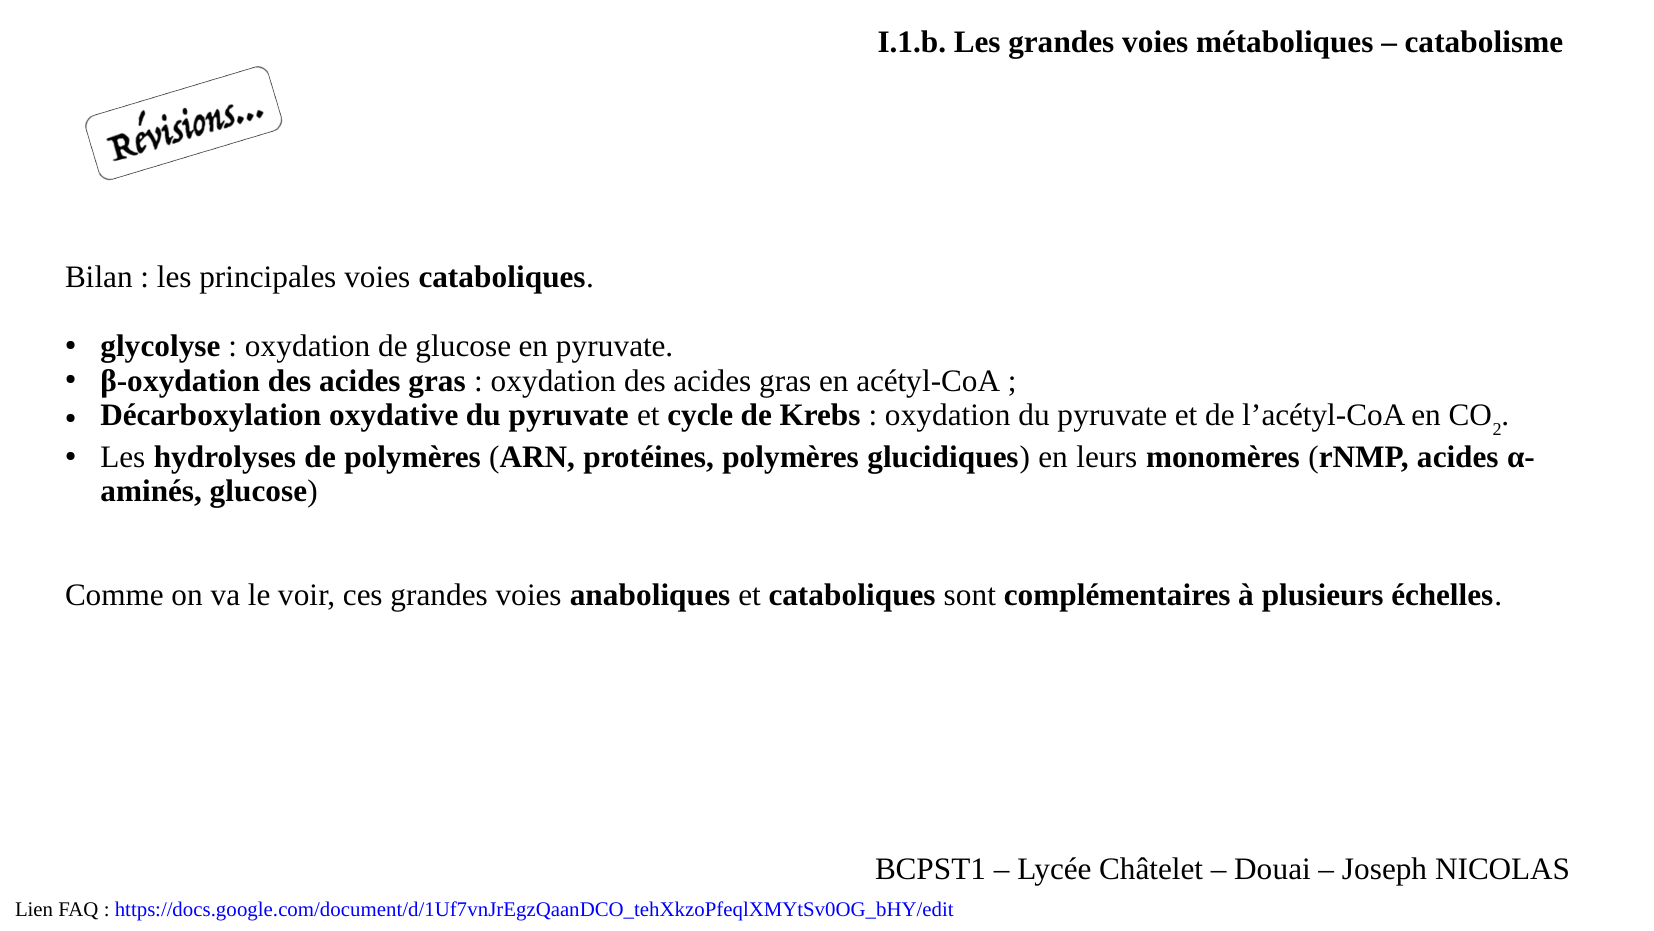

I.1.b. Les grandes voies métaboliques – catabolisme
Bilan : les principales voies cataboliques.
glycolyse : oxydation de glucose en pyruvate.
β-oxydation des acides gras : oxydation des acides gras en acétyl-CoA ;
Décarboxylation oxydative du pyruvate et cycle de Krebs : oxydation du pyruvate et de l’acétyl-CoA en CO2.
Les hydrolyses de polymères (ARN, protéines, polymères glucidiques) en leurs monomères (rNMP, acides α-aminés, glucose)
Comme on va le voir, ces grandes voies anaboliques et cataboliques sont complémentaires à plusieurs échelles.
BCPST1 – Lycée Châtelet – Douai – Joseph NICOLAS
Lien FAQ : https://docs.google.com/document/d/1Uf7vnJrEgzQaanDCO_tehXkzoPfeqlXMYtSv0OG_bHY/edit